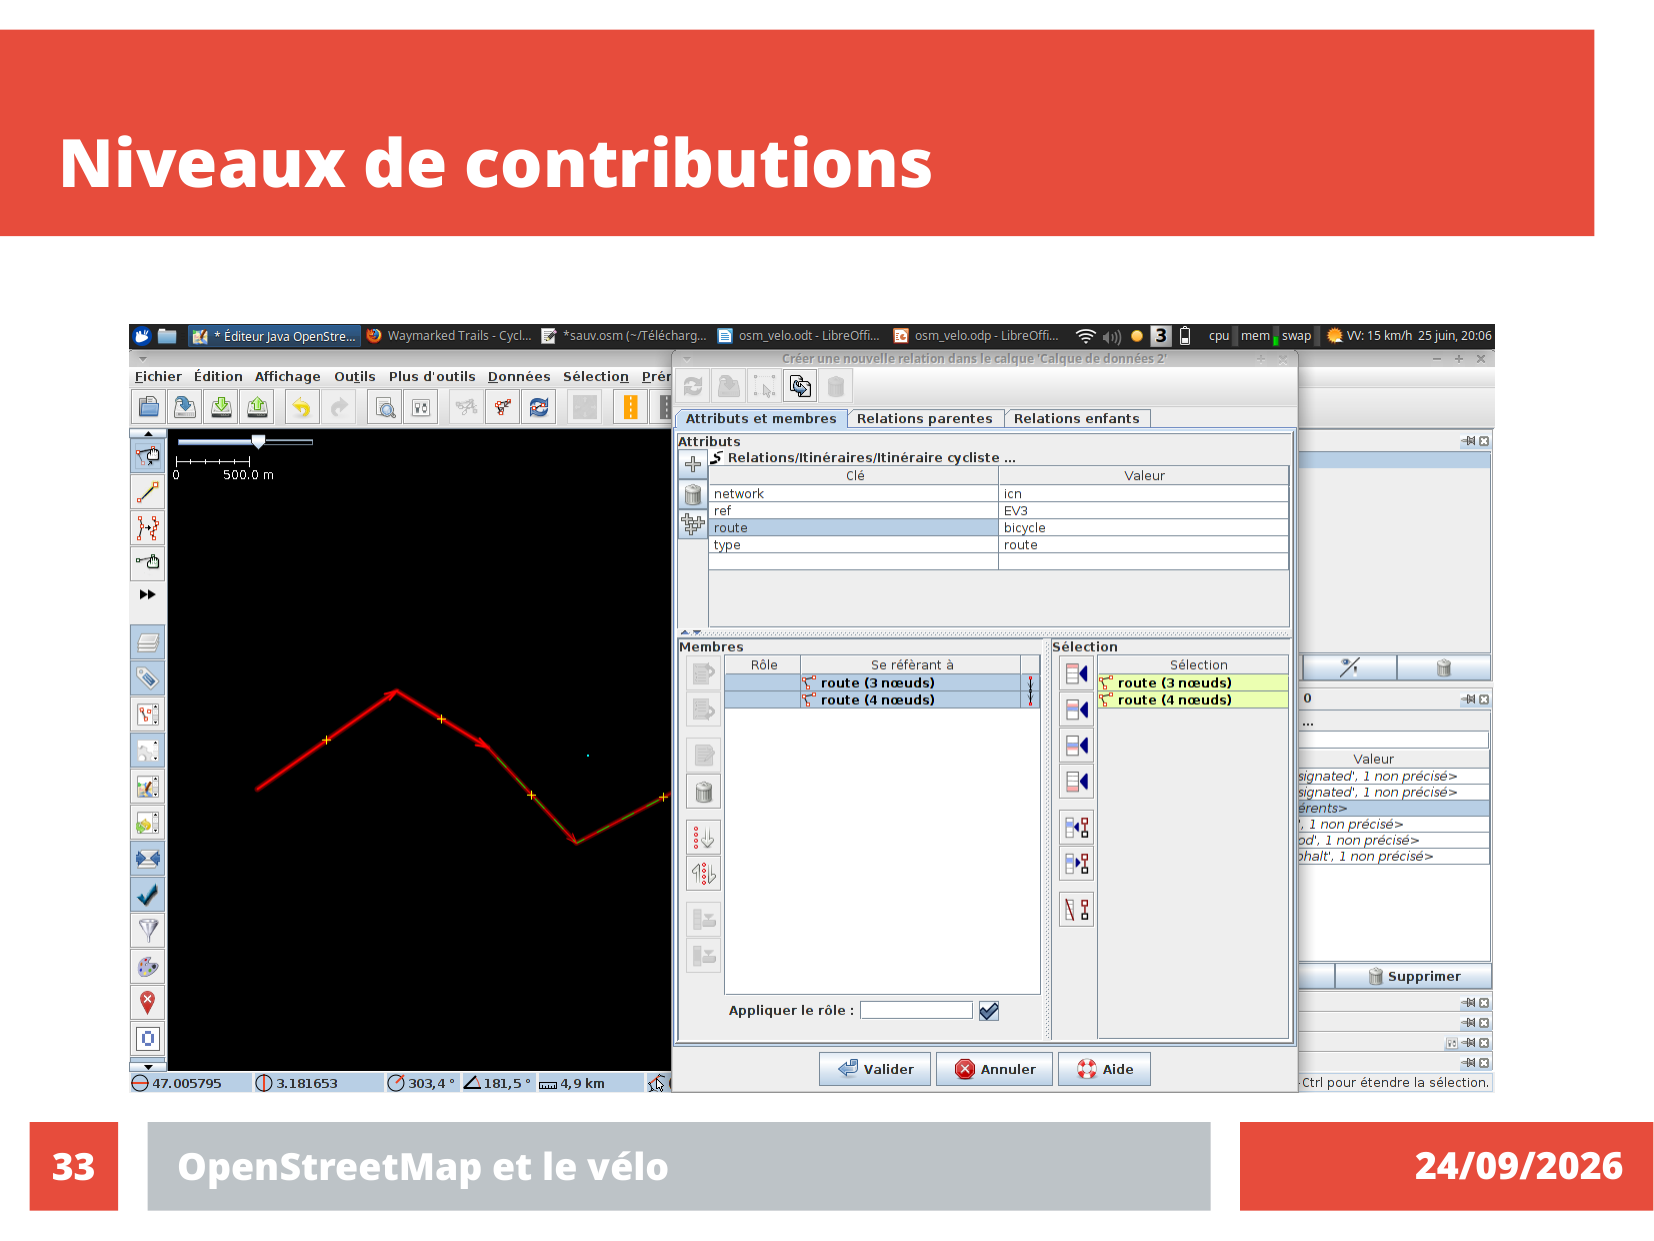

# Niveaux de contributions
33
OpenStreetMap et le vélo